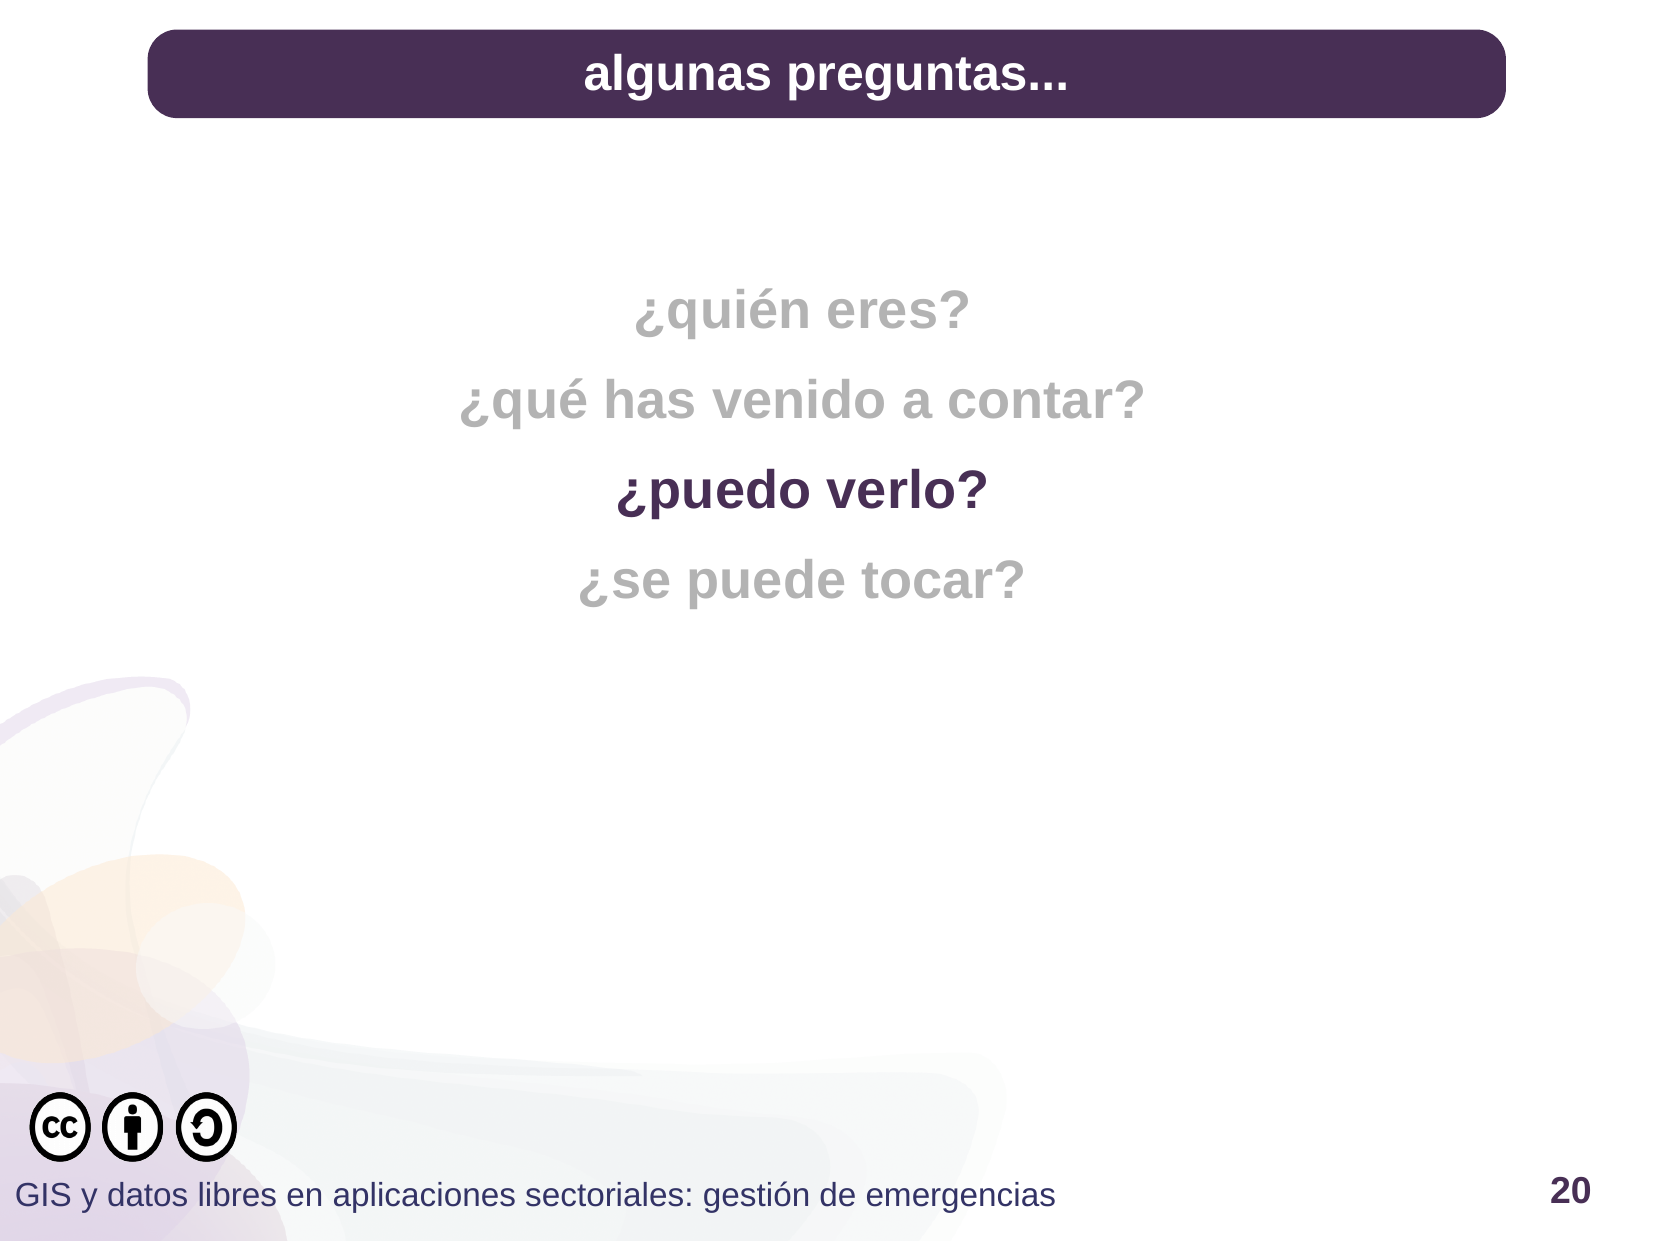

algunas preguntas...
# ¿quién eres?
¿qué has venido a contar?
¿puedo verlo?
¿se puede tocar?